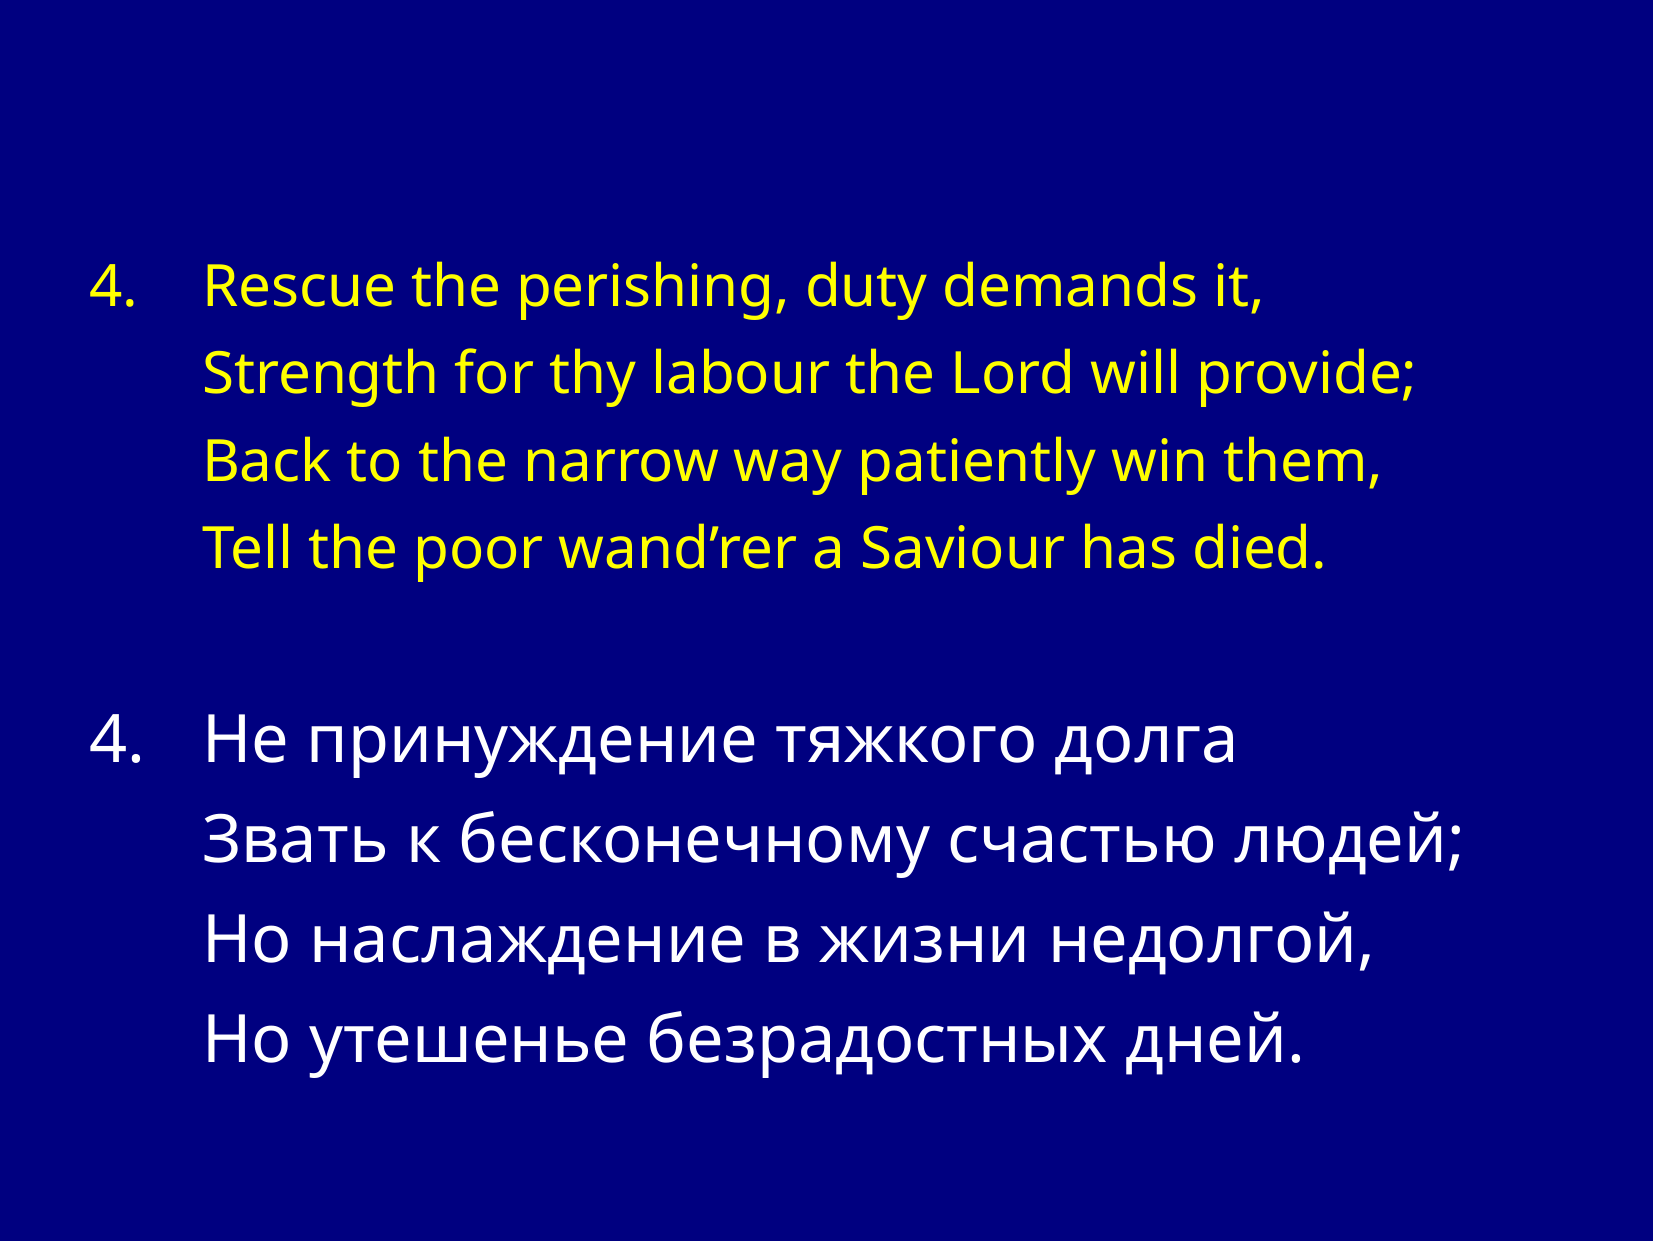

4.	Rescue the perishing, duty demands it,
	Strength for thy labour the Lord will provide;
	Back to the narrow way patiently win them,
	Tell the poor wand’rer a Saviour has died.
4.	Не принуждение тяжкого долга
	Звать к бесконечному счастью людей;
	Но наслаждение в жизни недолгой,
	Но утешенье безрадостных дней.